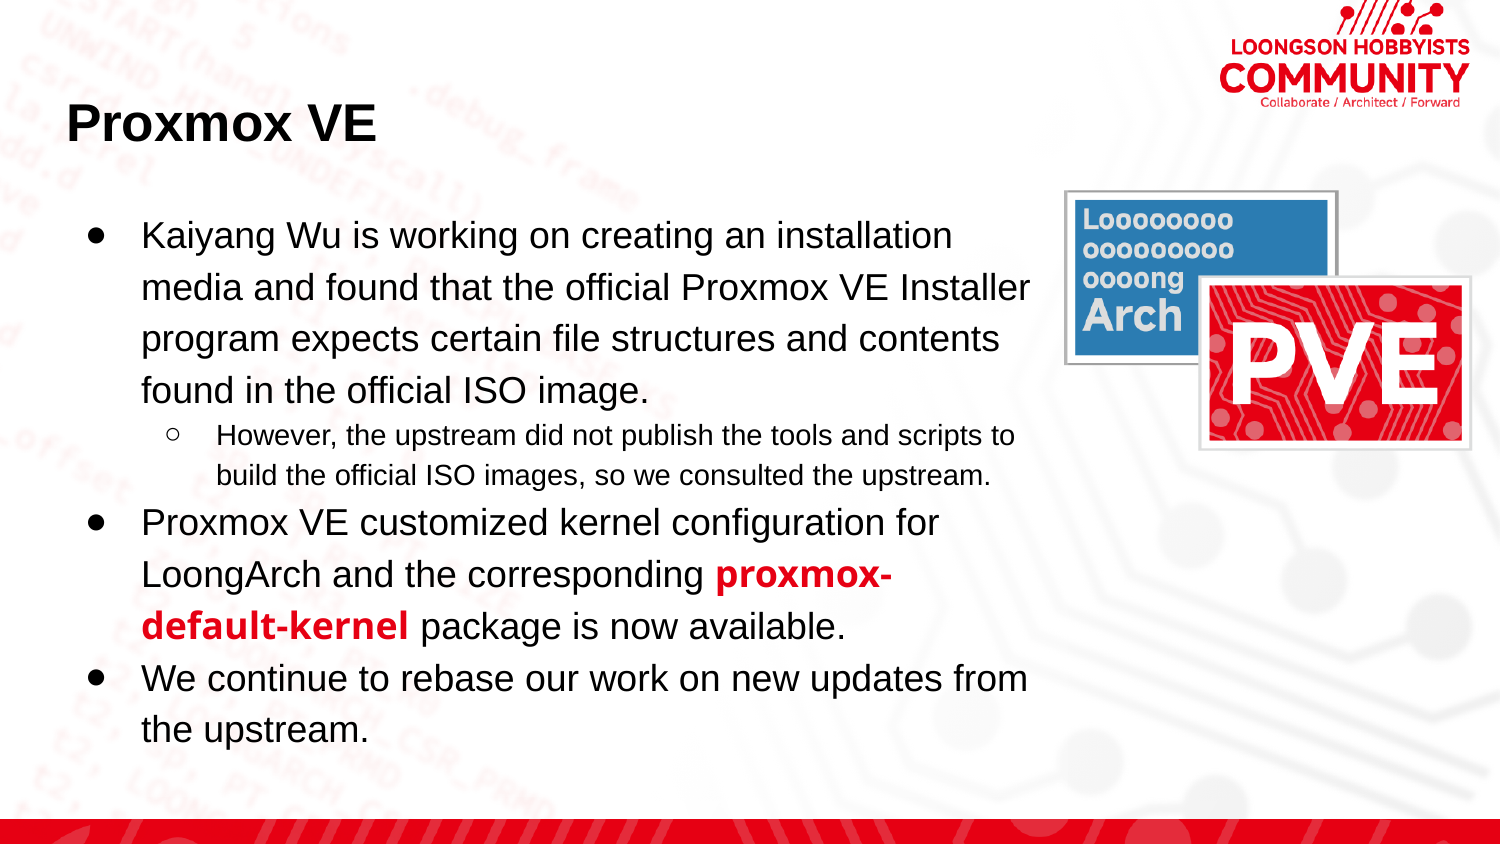

# Proxmox VE
Kaiyang Wu is working on creating an installation media and found that the official Proxmox VE Installer program expects certain file structures and contents found in the official ISO image.
However, the upstream did not publish the tools and scripts to build the official ISO images, so we consulted the upstream.
Proxmox VE customized kernel configuration for LoongArch and the corresponding proxmox-
default-kernel package is now available.
We continue to rebase our work on new updates from the upstream.